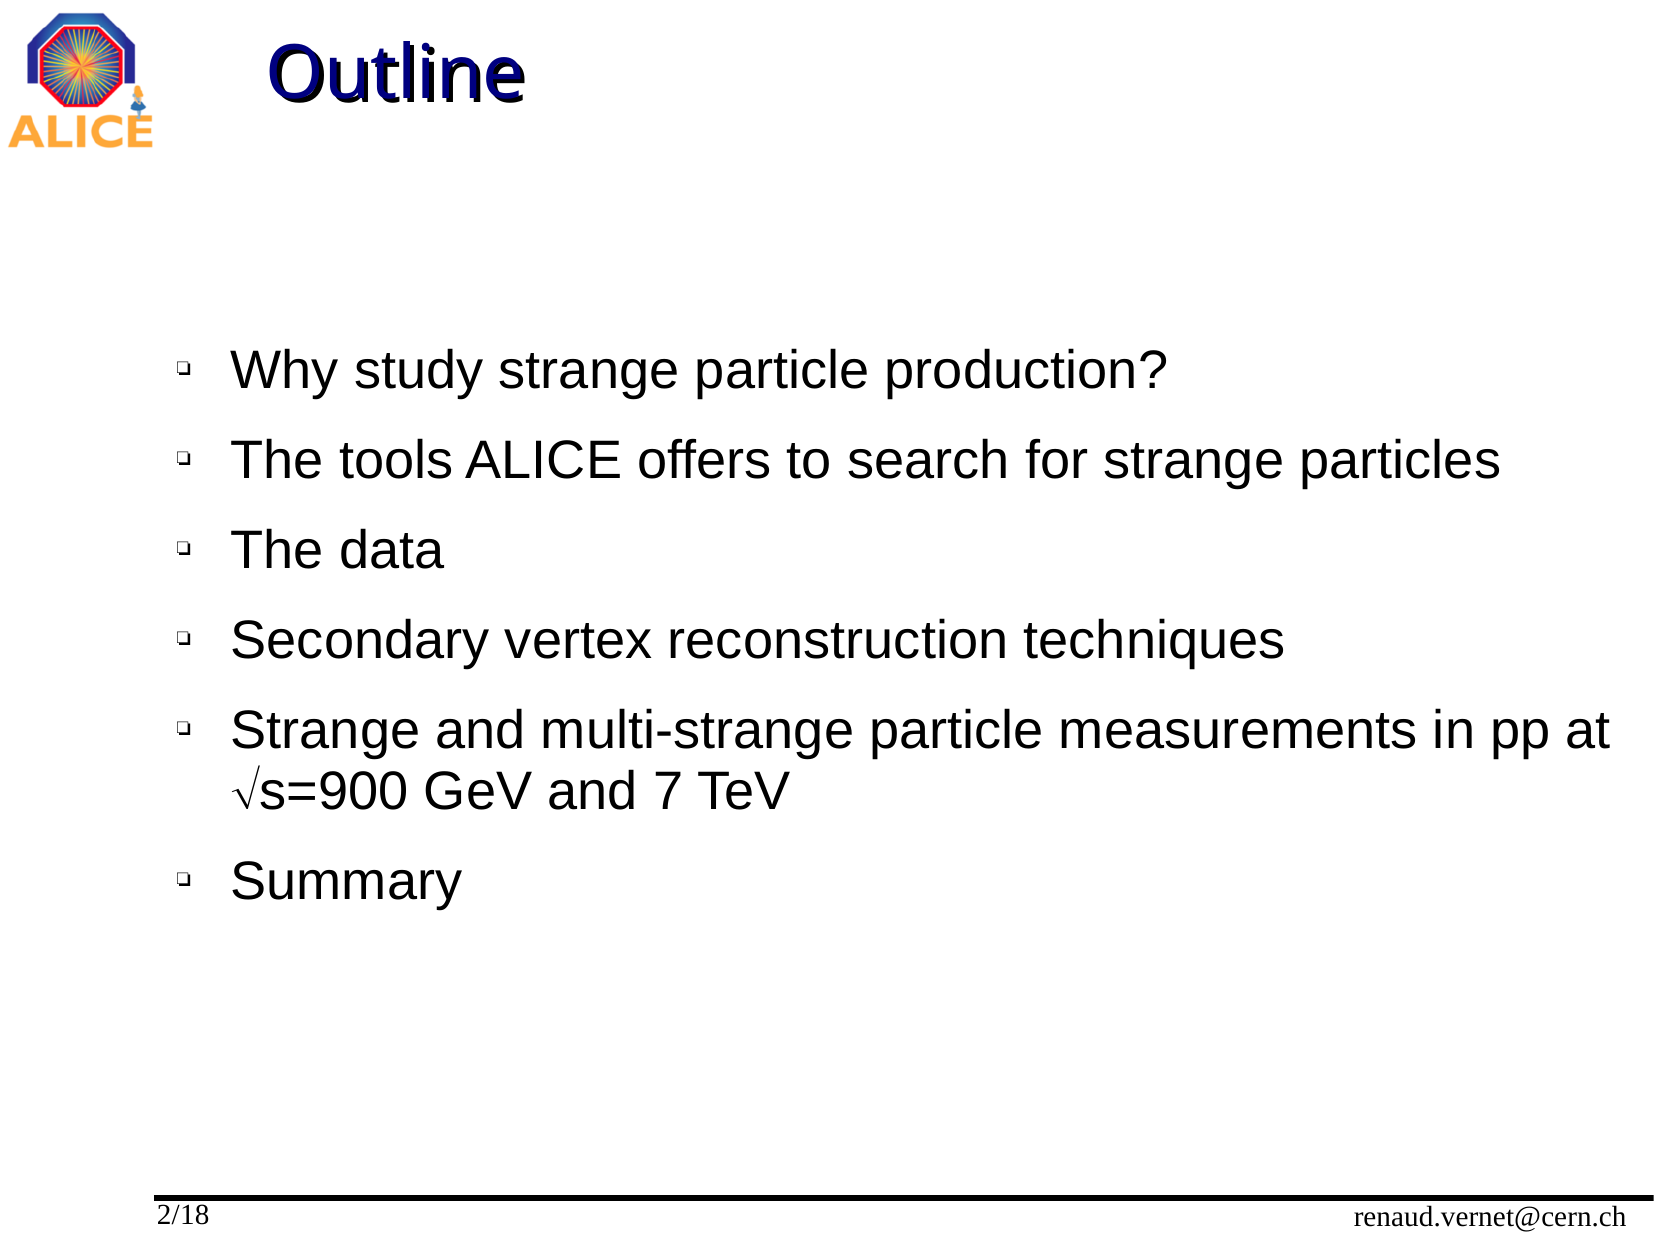

# Outline
Why study strange particle production?
The tools ALICE offers to search for strange particles
The data
Secondary vertex reconstruction techniques
Strange and multi-strange particle measurements in pp at s=900 GeV and 7 TeV
Summary